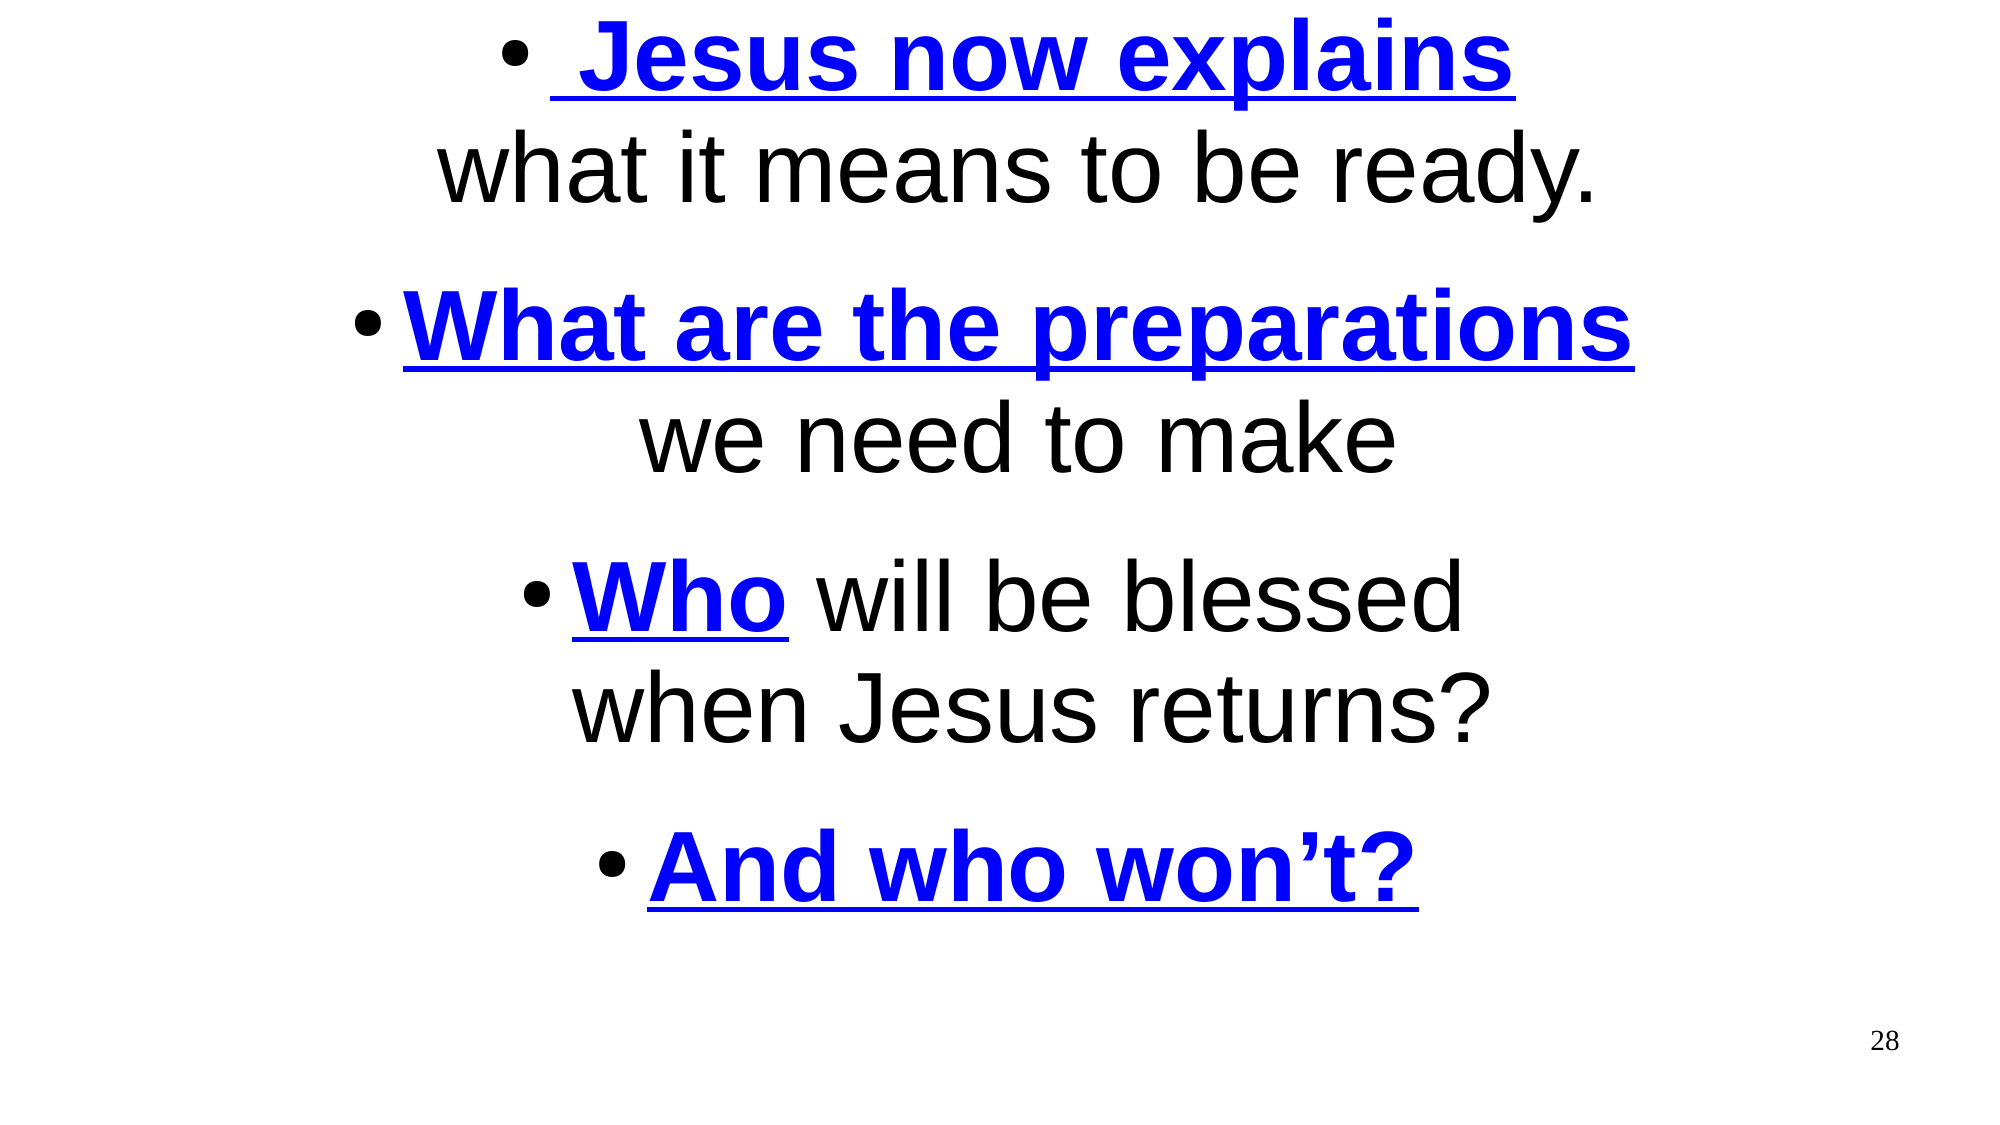

# Jesus now explains what it means to be ready.
What are the preparations
we need to make
Who will be blessed
when Jesus returns?
And who won’t?
28